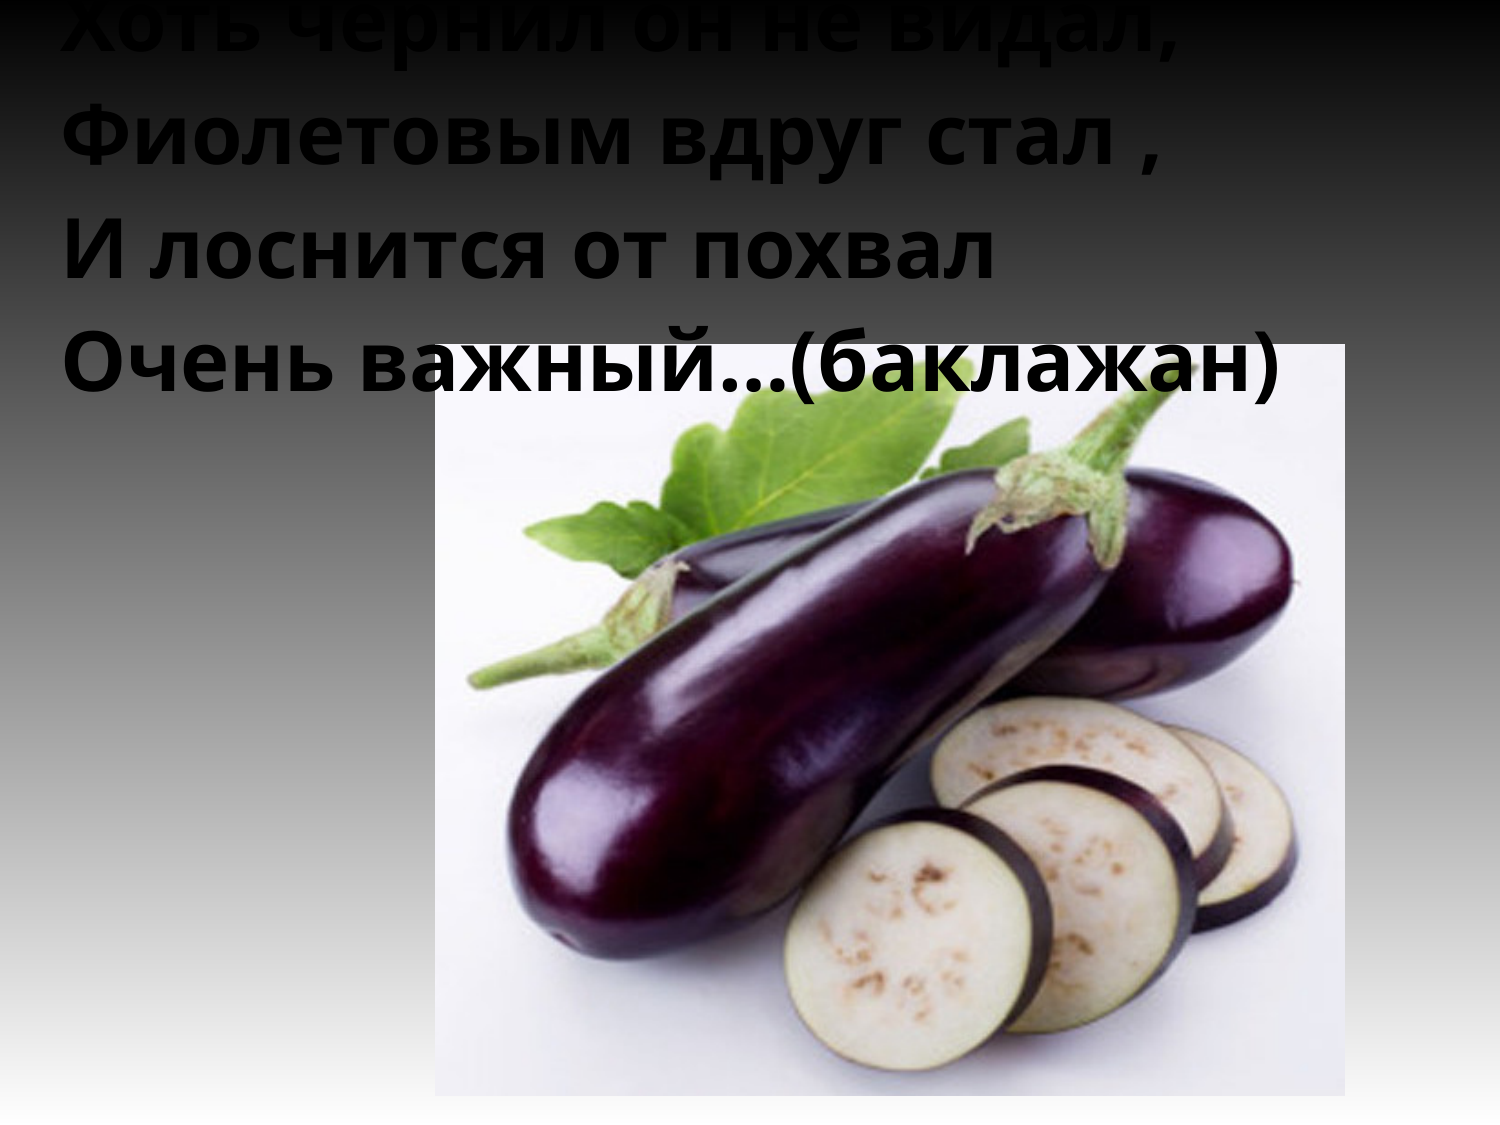

# Хоть чернил он не видал, Фиолетовым вдруг стал , И лоснится от похвал Очень важный…(баклажан)